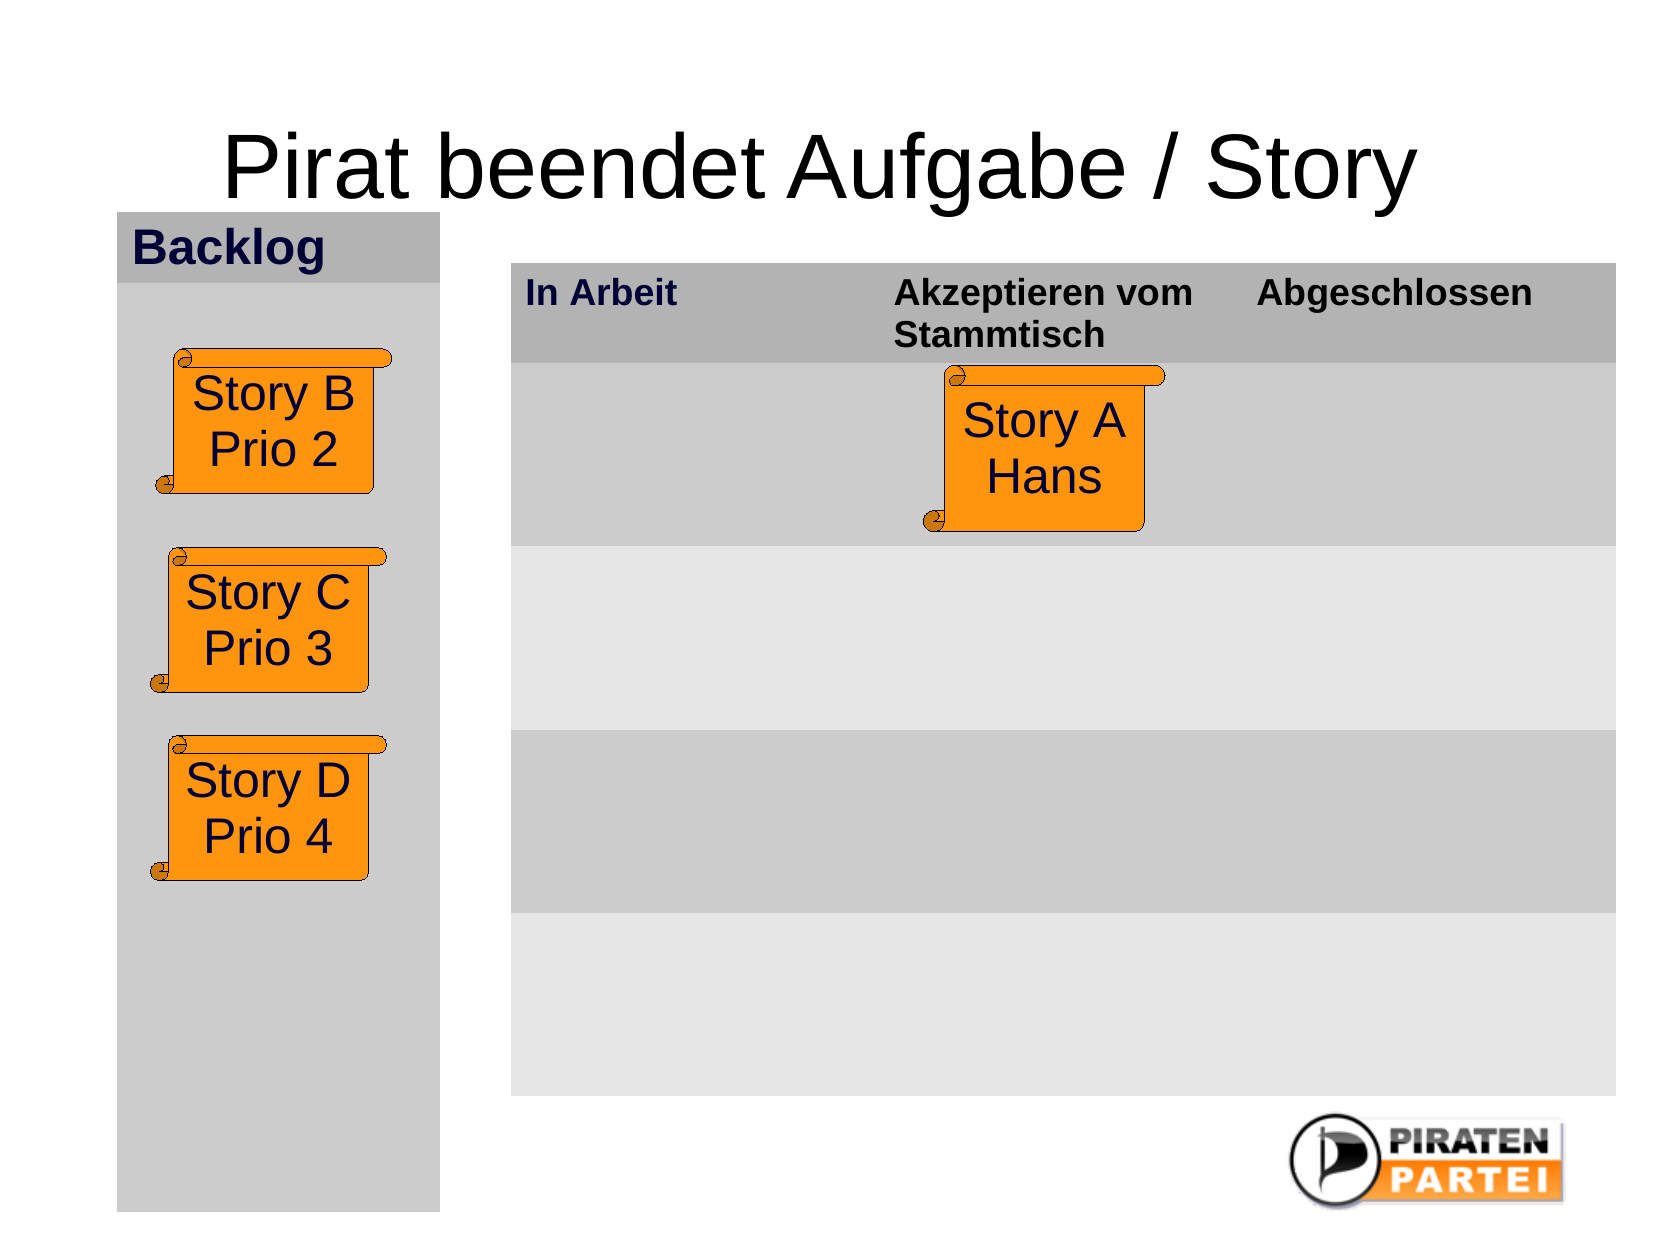

# Pirat beendet Aufgabe / Story
| Backlog |
| --- |
| |
| In Arbeit | Akzeptieren vom Stammtisch | Abgeschlossen |
| --- | --- | --- |
| | | |
| | | |
| | | |
| | | |
Story B
Prio 2
Story A
Hans
Story C
Prio 3
Story D
Prio 4